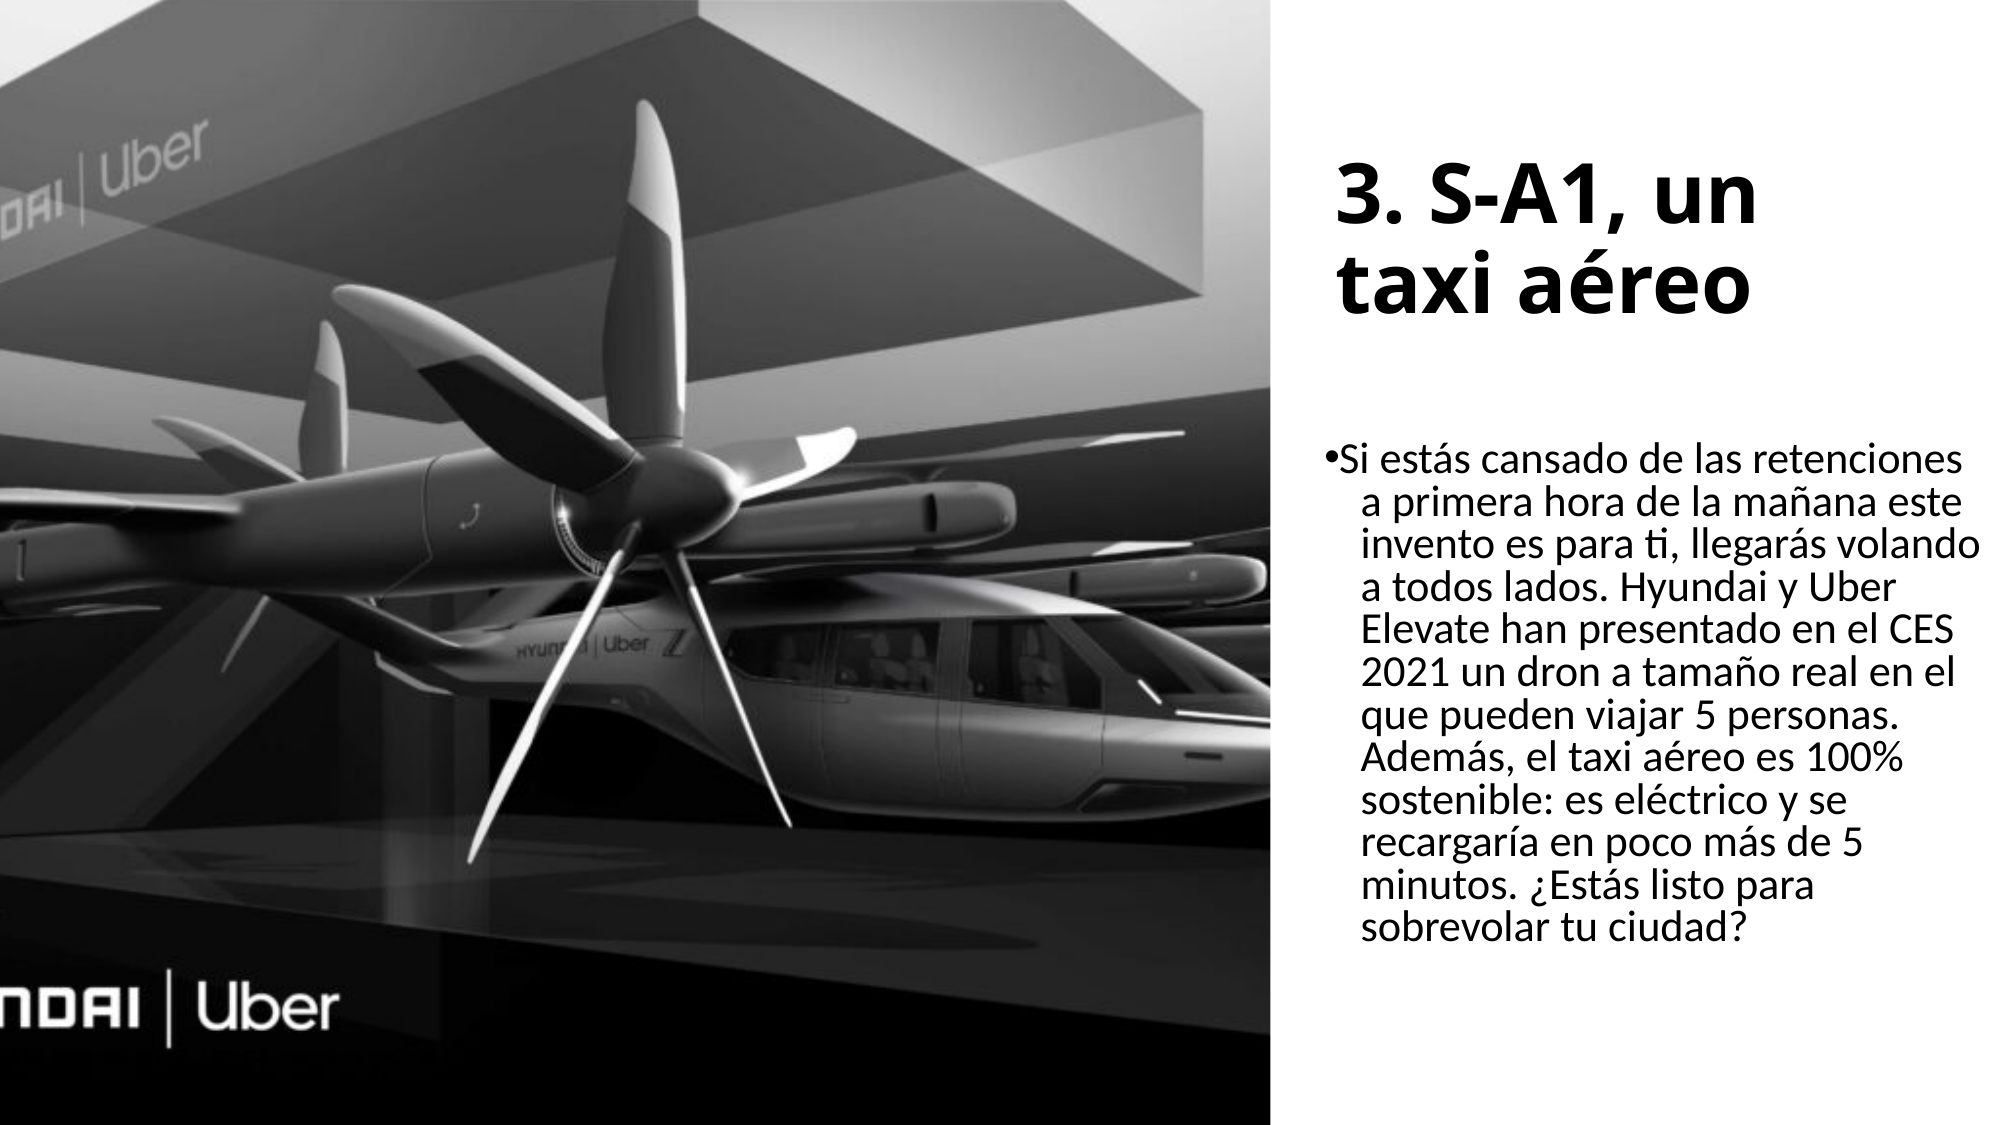

3. S-A1, un taxi aéreo
Si estás cansado de las retenciones a primera hora de la mañana este invento es para ti, llegarás volando a todos lados. Hyundai y Uber Elevate han presentado en el CES 2021 un dron a tamaño real en el que pueden viajar 5 personas. Además, el taxi aéreo es 100% sostenible: es eléctrico y se recargaría en poco más de 5 minutos. ¿Estás listo para sobrevolar tu ciudad?